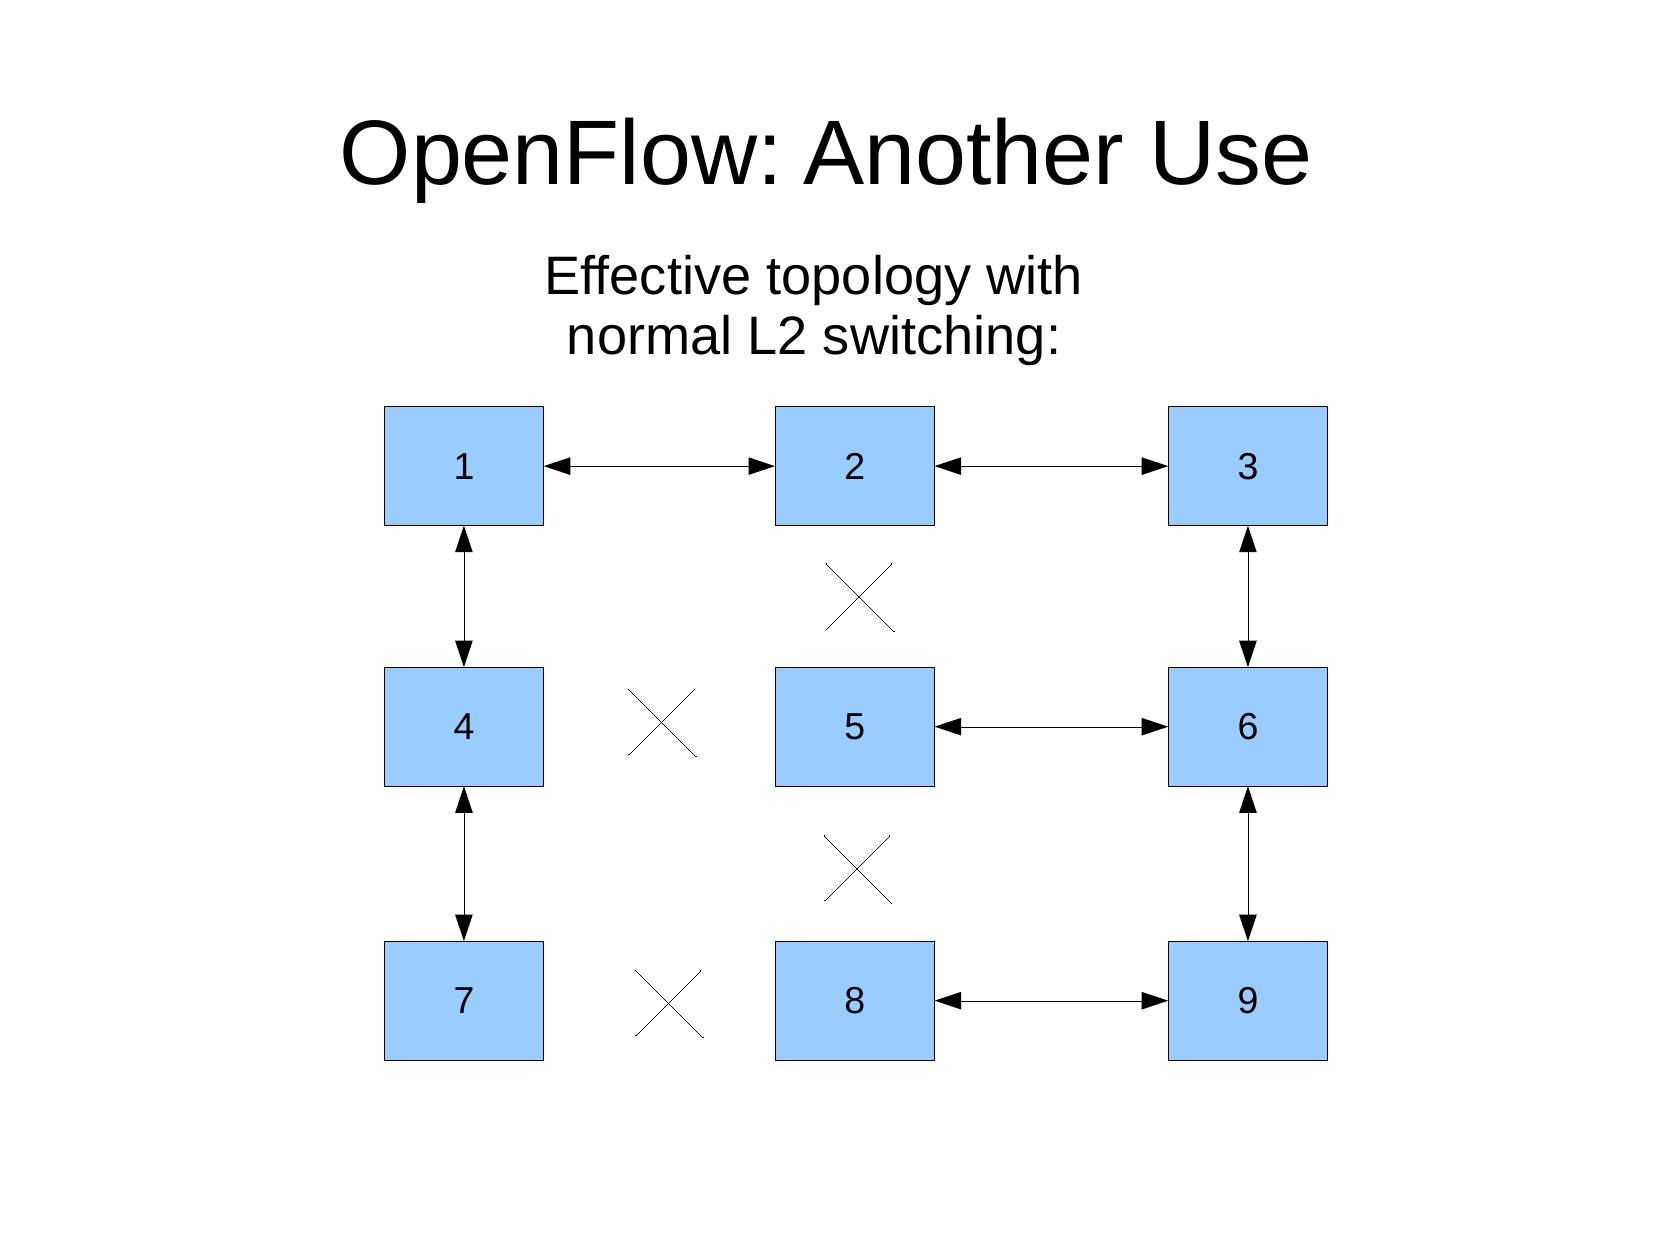

# OpenFlow: Another Use
Effective topology with normal L2 switching:
1
2
3
4
5
6
7
8
9